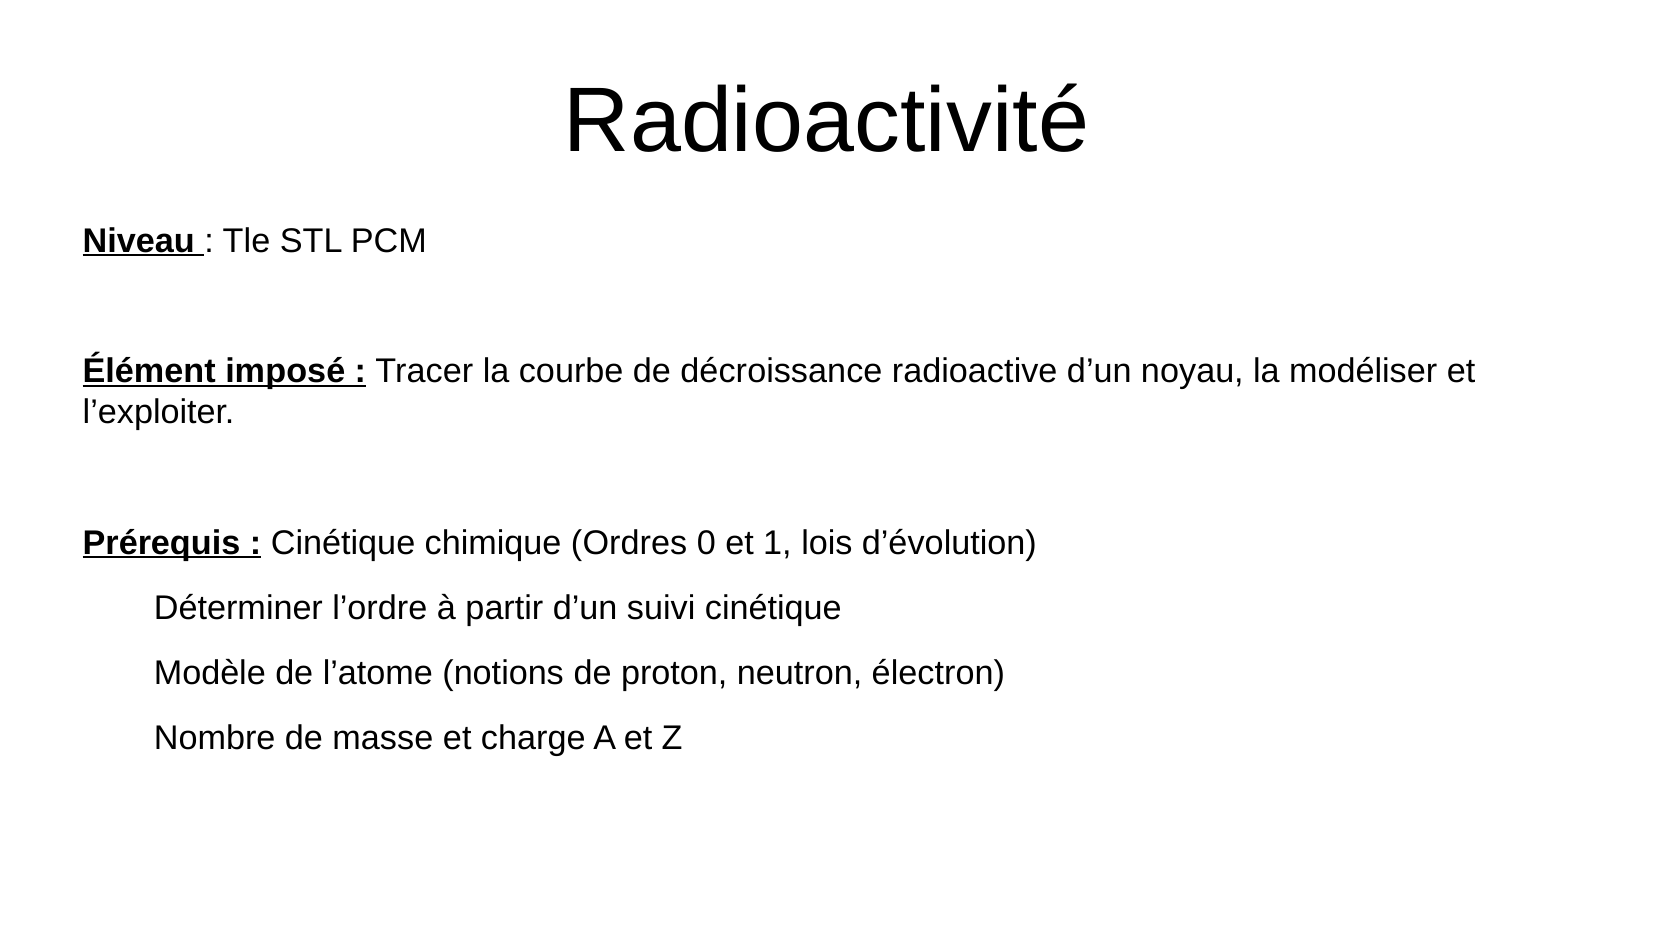

# Radioactivité
Niveau : Tle STL PCM
Élément imposé : Tracer la courbe de décroissance radioactive d’un noyau, la modéliser et l’exploiter.
Prérequis : Cinétique chimique (Ordres 0 et 1, lois d’évolution)
			 Déterminer l’ordre à partir d’un suivi cinétique
			 Modèle de l’atome (notions de proton, neutron, électron)
			 Nombre de masse et charge A et Z